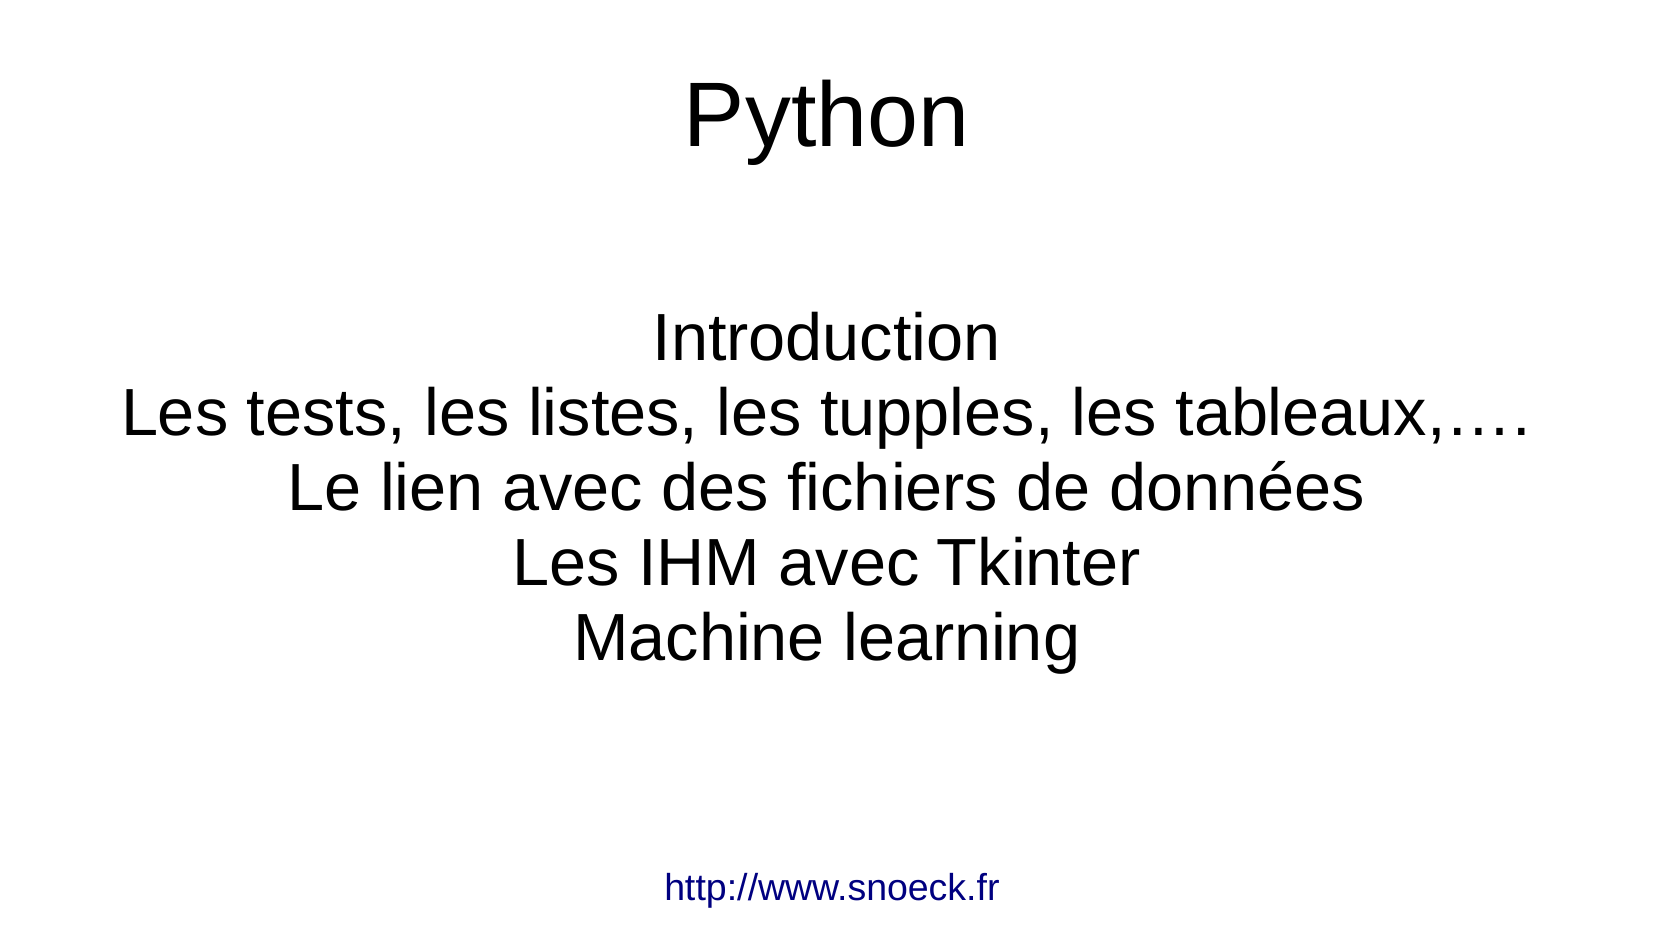

# Python
Introduction
Les tests, les listes, les tupples, les tableaux,….
Le lien avec des fichiers de données
Les IHM avec Tkinter
Machine learning
http://www.snoeck.fr